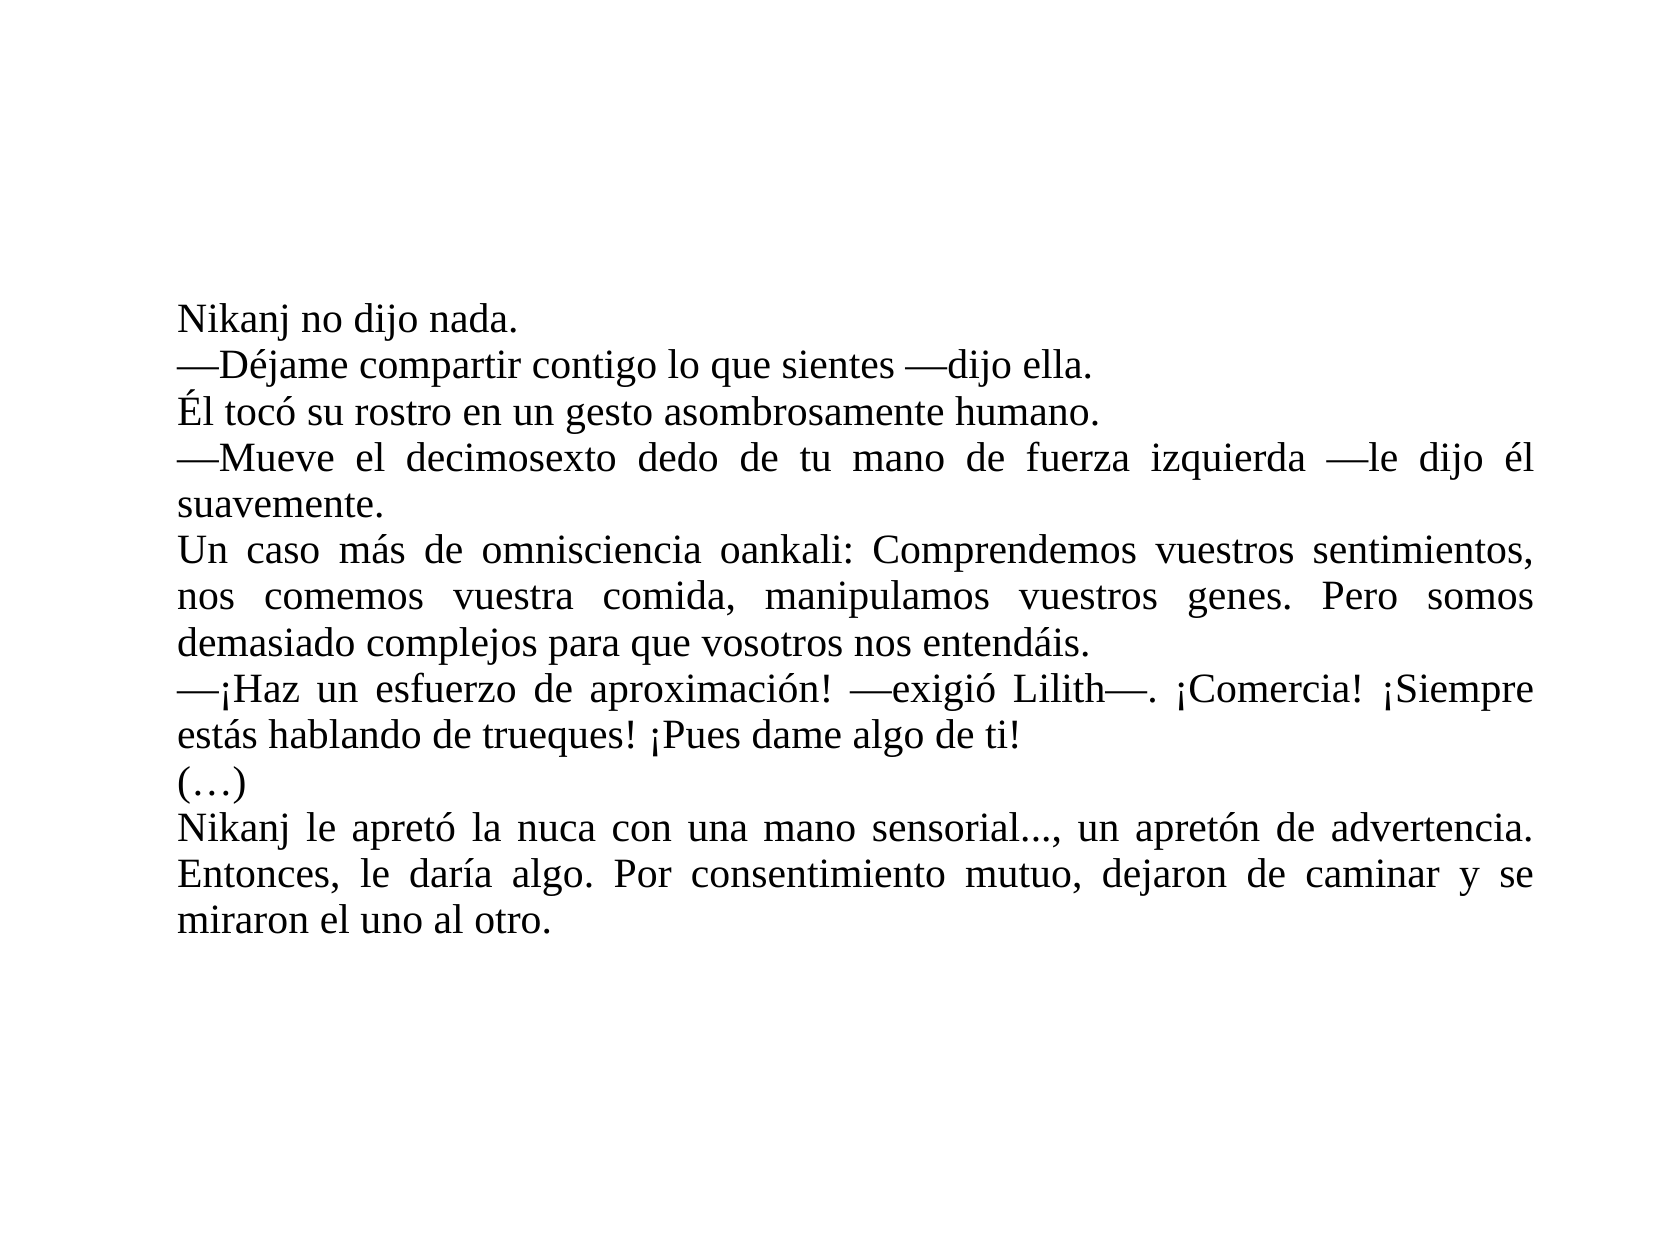

# Nikanj no dijo nada.
—Déjame compartir contigo lo que sientes —dijo ella.
Él tocó su rostro en un gesto asombrosamente humano.
—Mueve el decimosexto dedo de tu mano de fuerza izquierda —le dijo él suavemente.
Un caso más de omnisciencia oankali: Comprendemos vuestros sentimientos, nos comemos vuestra comida, manipulamos vuestros genes. Pero somos demasiado complejos para que vosotros nos entendáis.
—¡Haz un esfuerzo de aproximación! —exigió Lilith—. ¡Comercia! ¡Siempre estás hablando de trueques! ¡Pues dame algo de ti!
(…)
Nikanj le apretó la nuca con una mano sensorial..., un apretón de advertencia. Entonces, le daría algo. Por consentimiento mutuo, dejaron de caminar y se miraron el uno al otro.